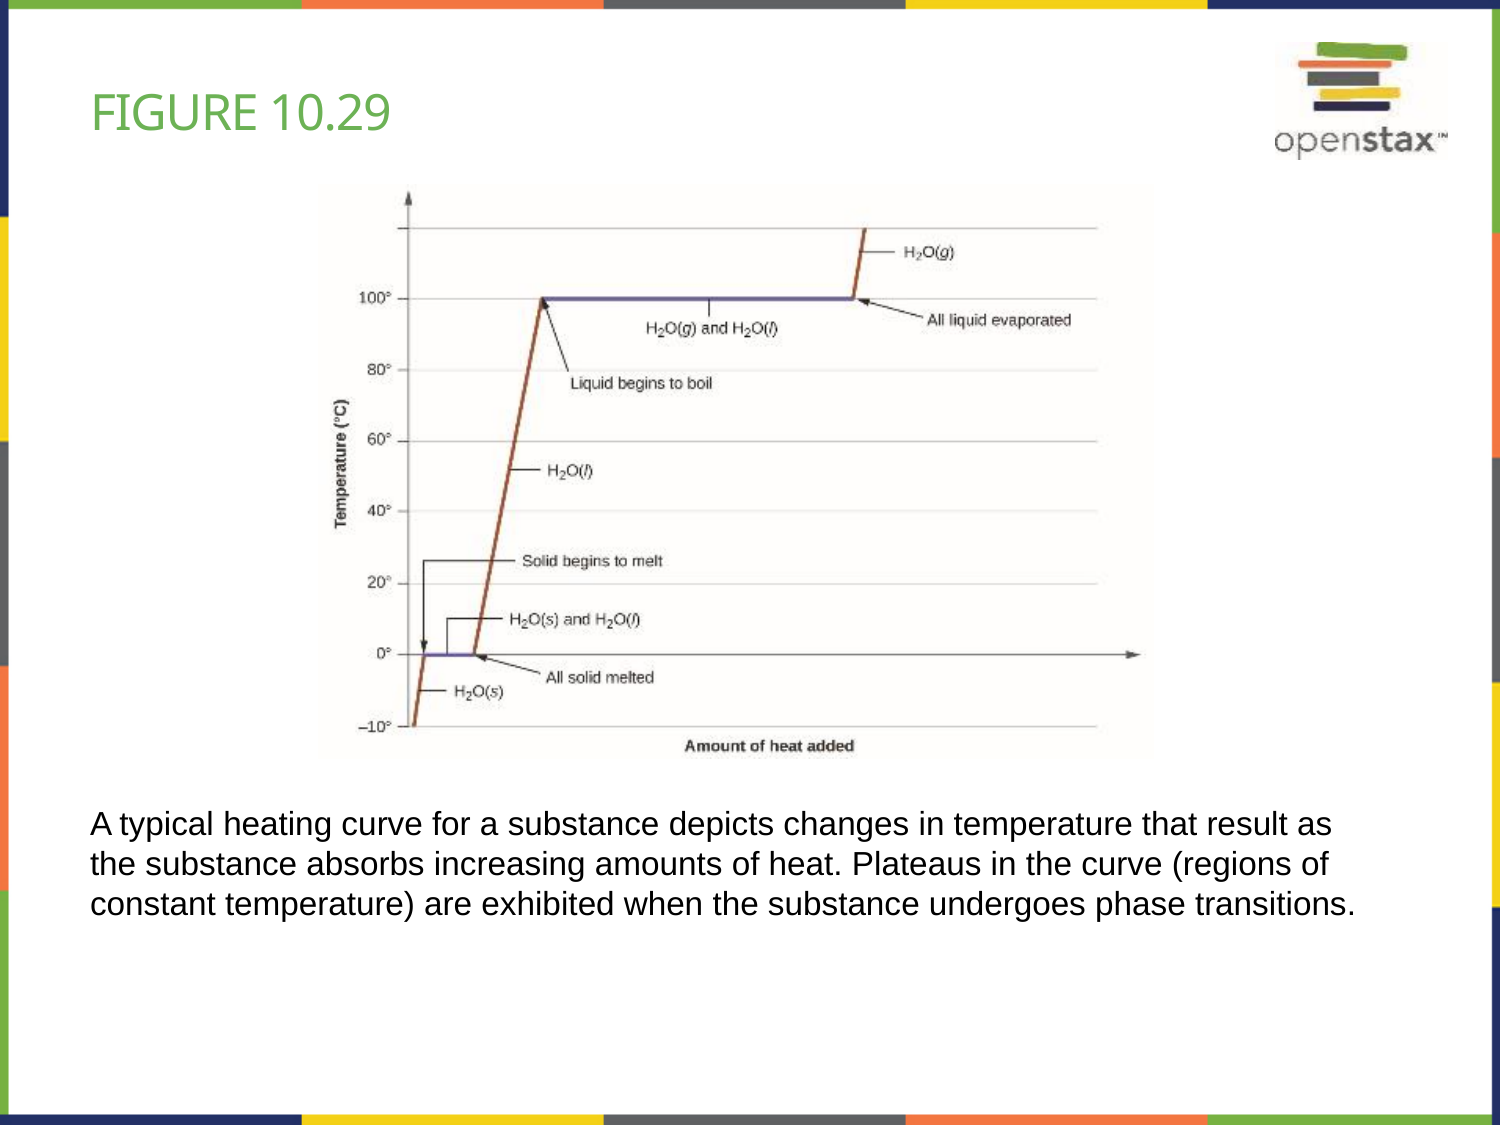

# Figure 10.29
A typical heating curve for a substance depicts changes in temperature that result as the substance absorbs increasing amounts of heat. Plateaus in the curve (regions of constant temperature) are exhibited when the substance undergoes phase transitions.